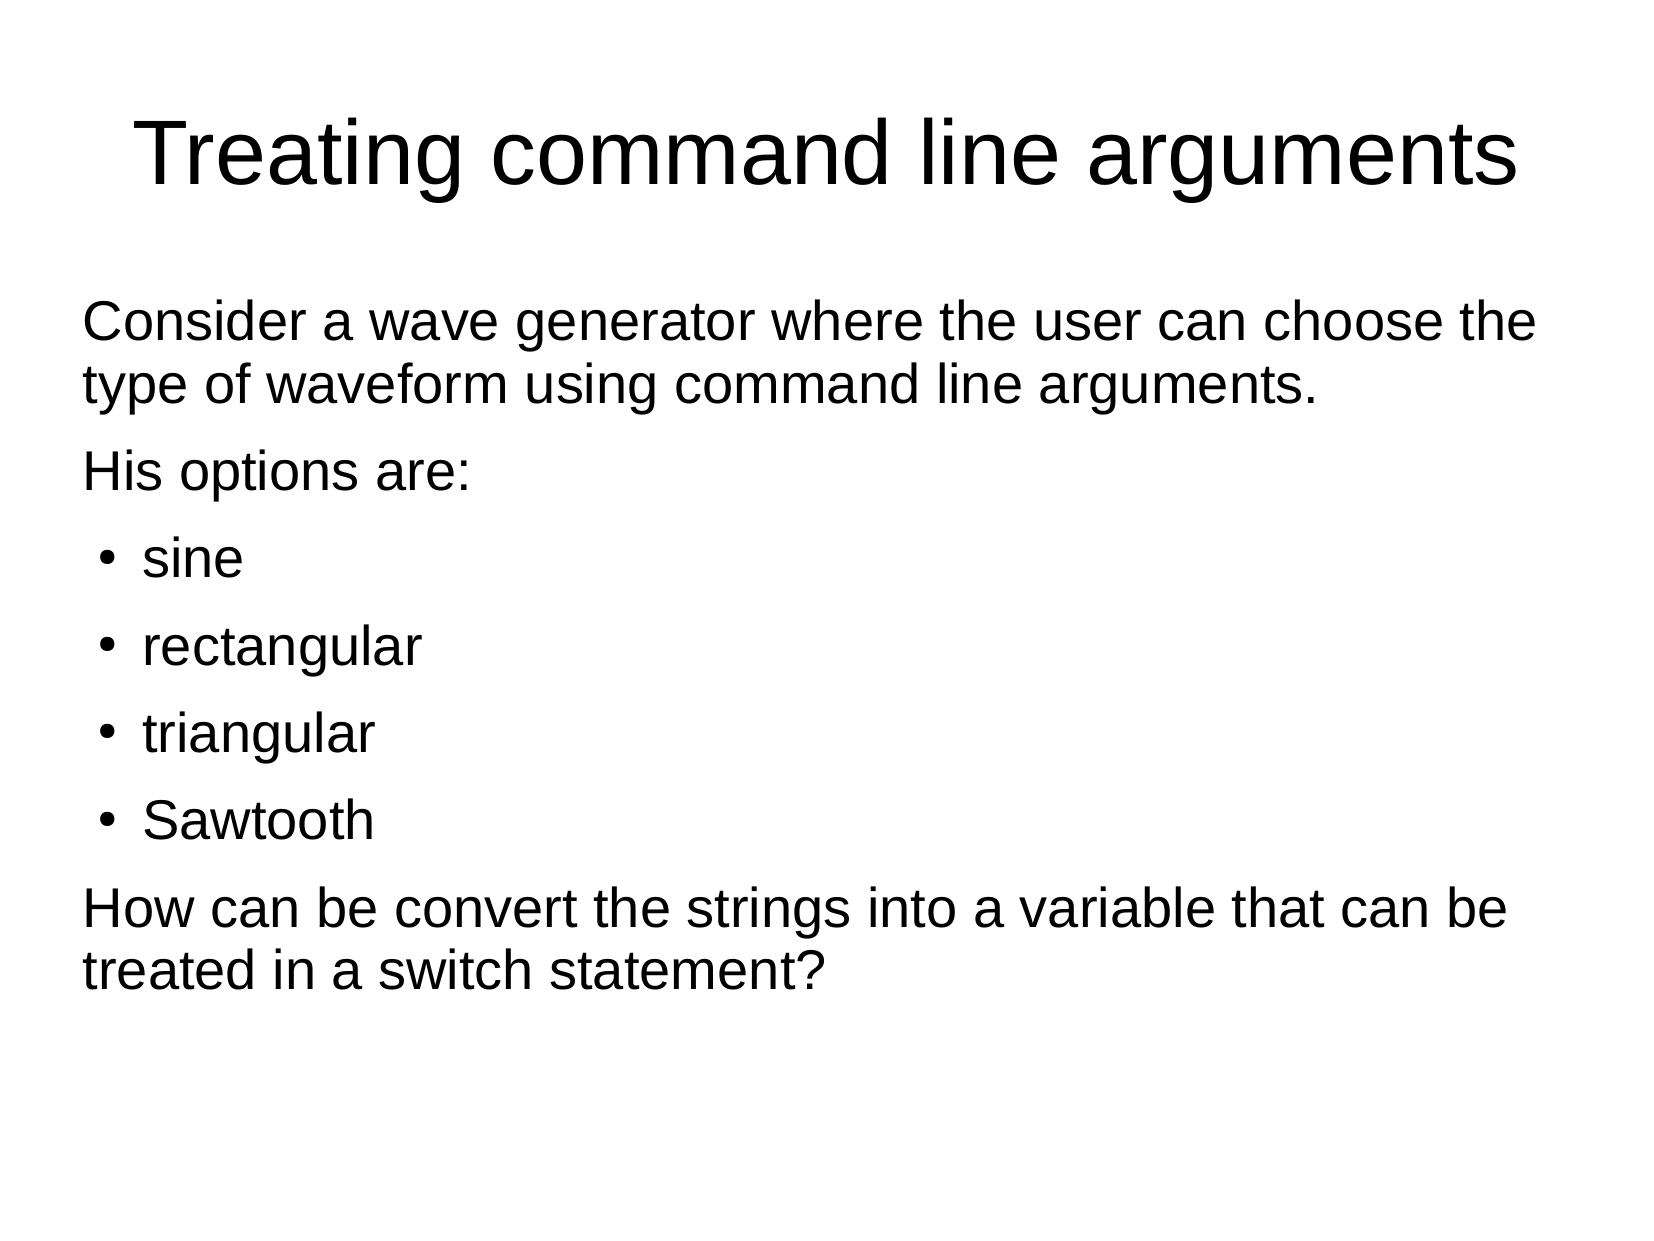

# Treating command line arguments
Consider a wave generator where the user can choose the type of waveform using command line arguments.
His options are:
sine
rectangular
triangular
Sawtooth
How can be convert the strings into a variable that can be treated in a switch statement?